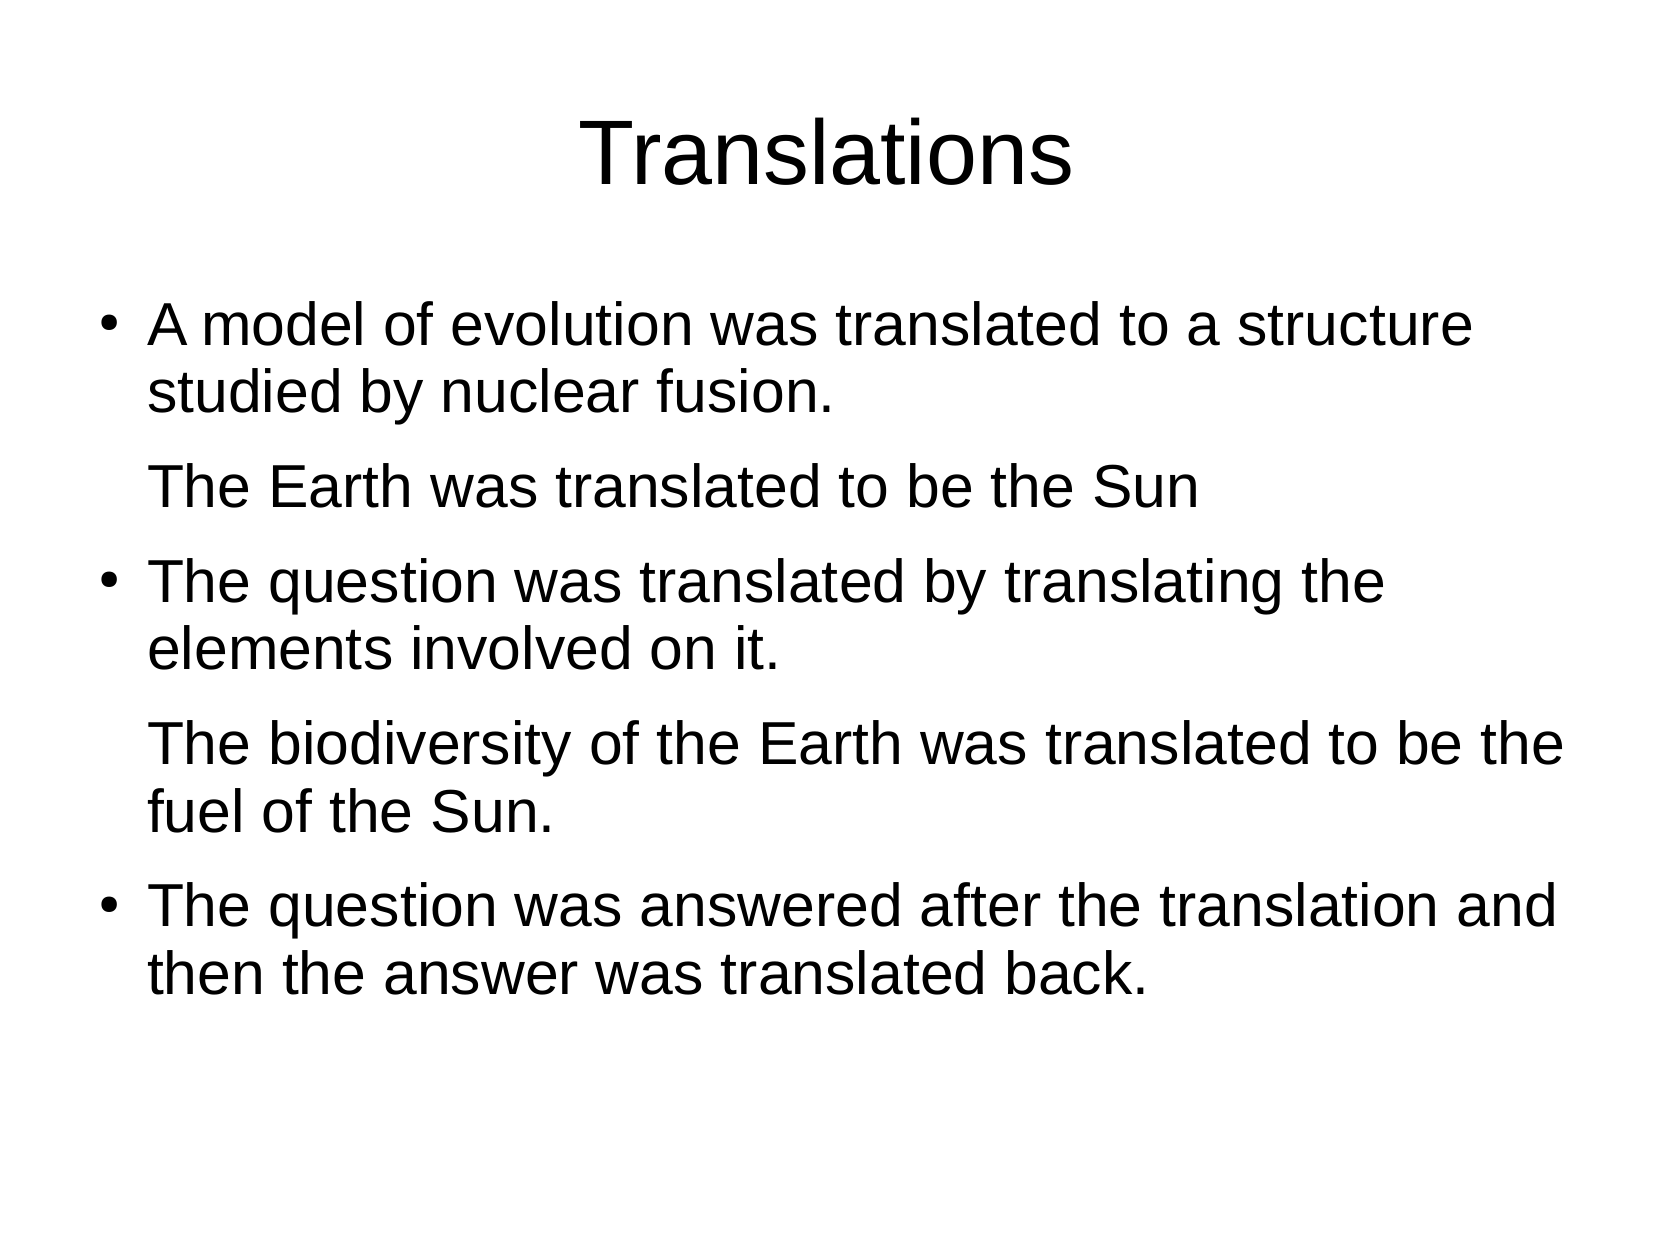

# Translations
A model of evolution was translated to a structure studied by nuclear fusion.
The Earth was translated to be the Sun
The question was translated by translating the elements involved on it.
The biodiversity of the Earth was translated to be the fuel of the Sun.
The question was answered after the translation and then the answer was translated back.